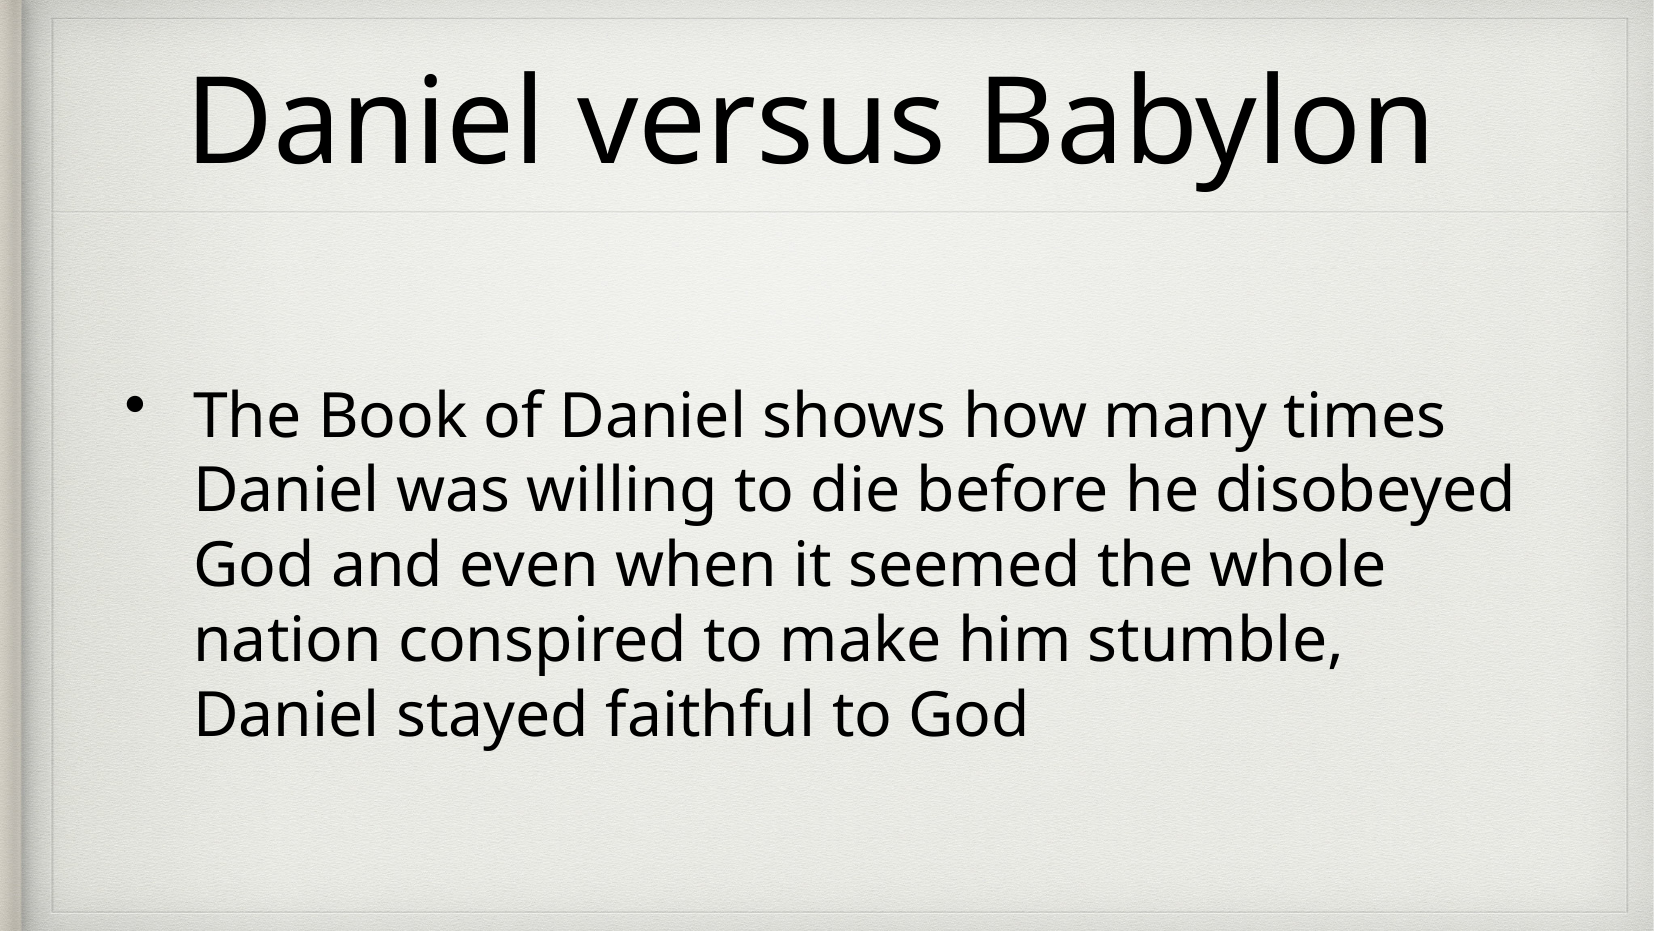

# Daniel versus Babylon
The Book of Daniel shows how many times Daniel was willing to die before he disobeyed God and even when it seemed the whole nation conspired to make him stumble, Daniel stayed faithful to God